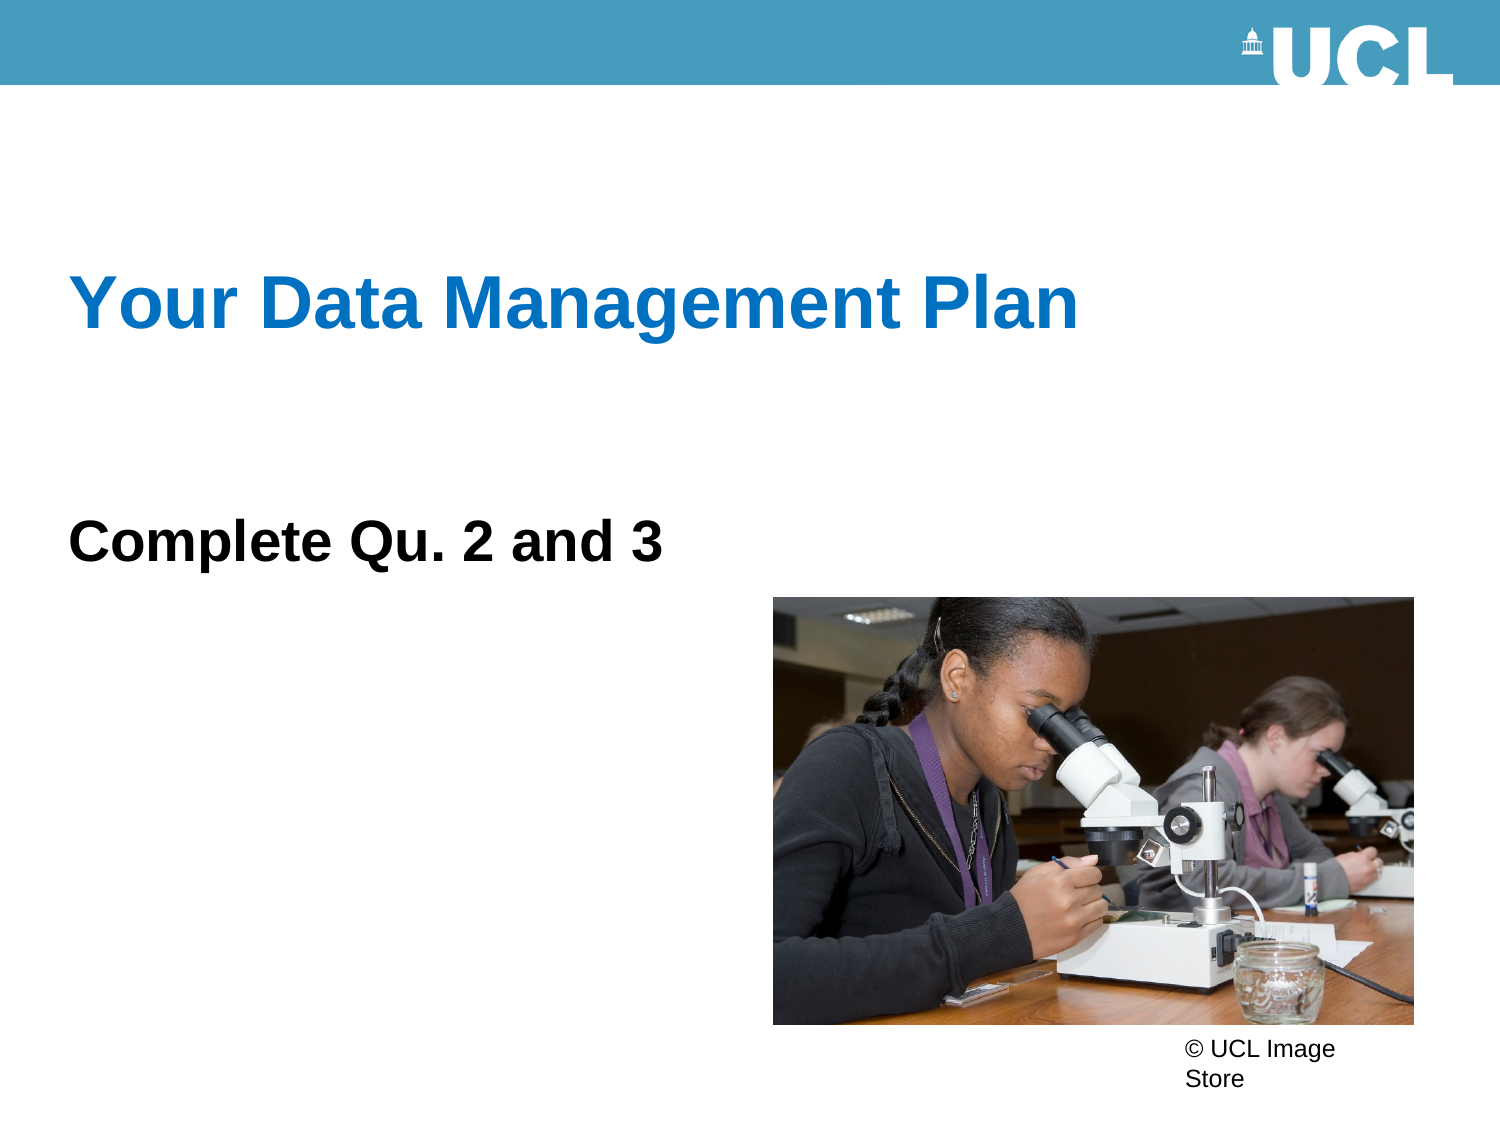

Your Data Management Plan
Complete Qu. 2 and 3
© UCL Image Store